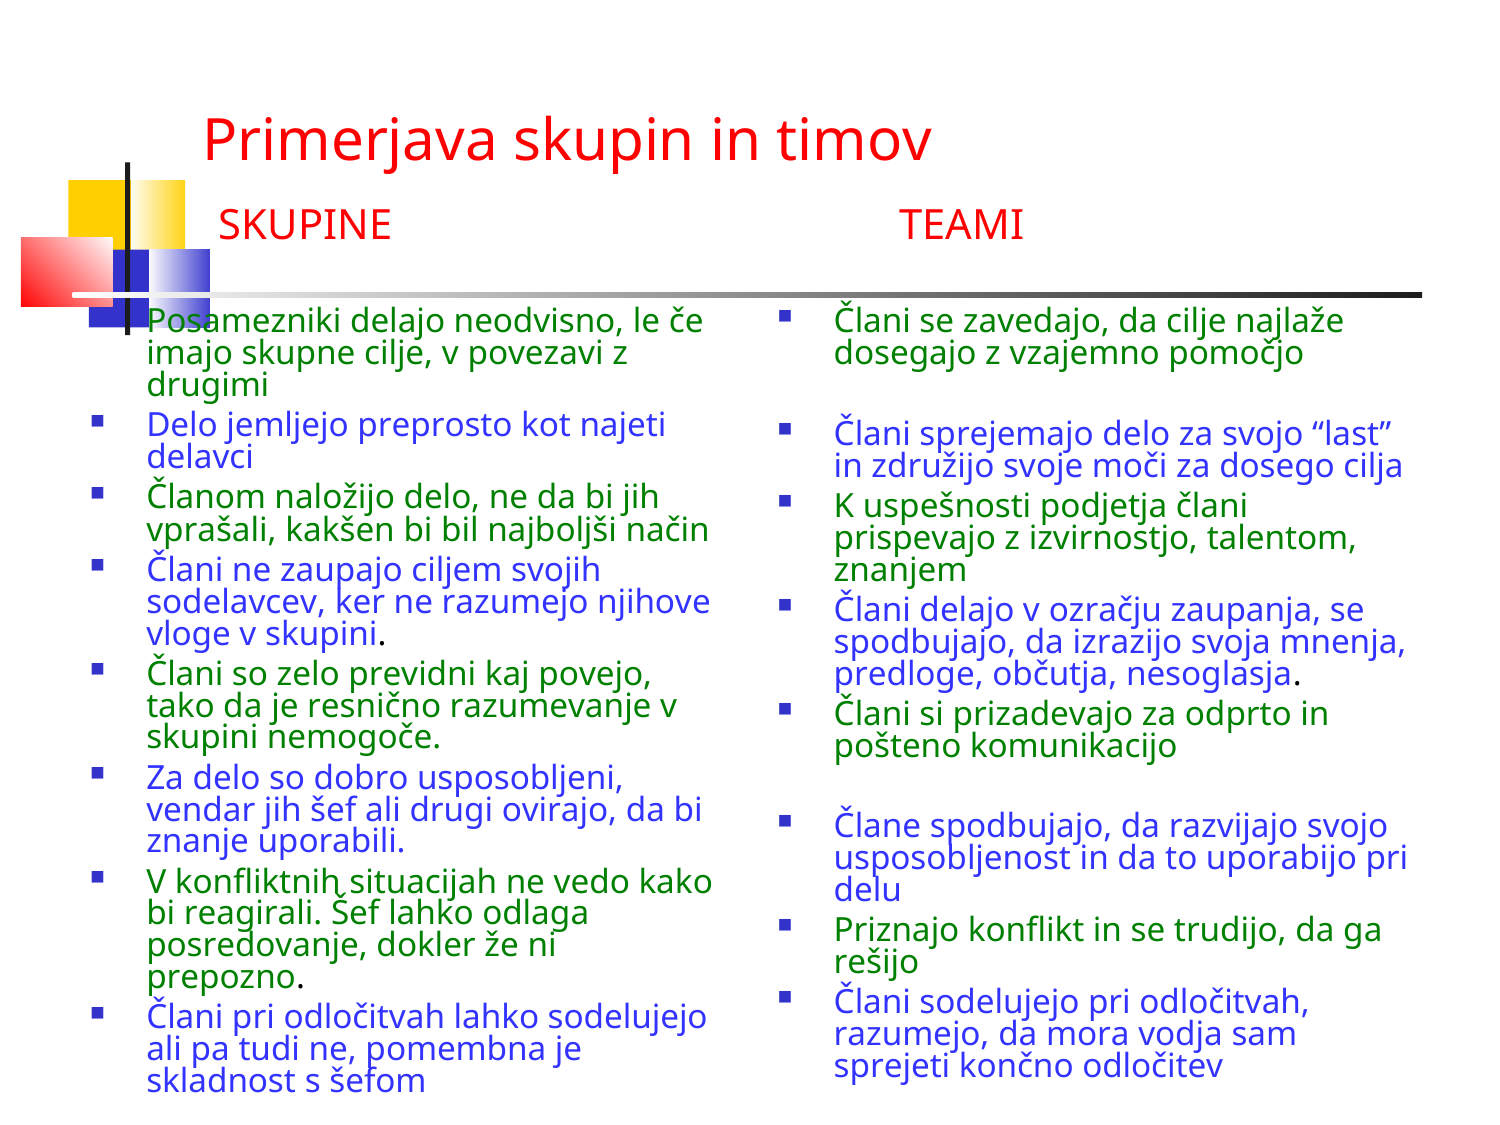

# Primerjava skupin in timov SKUPINE			 TEAMI
Posamezniki delajo neodvisno, le če imajo skupne cilje, v povezavi z drugimi
Delo jemljejo preprosto kot najeti delavci
Članom naložijo delo, ne da bi jih vprašali, kakšen bi bil najboljši način
Člani ne zaupajo ciljem svojih sodelavcev, ker ne razumejo njihove vloge v skupini.
Člani so zelo previdni kaj povejo, tako da je resnično razumevanje v skupini nemogoče.
Za delo so dobro usposobljeni, vendar jih šef ali drugi ovirajo, da bi znanje uporabili.
V konfliktnih situacijah ne vedo kako bi reagirali. Šef lahko odlaga posredovanje, dokler že ni prepozno.
Člani pri odločitvah lahko sodelujejo ali pa tudi ne, pomembna je skladnost s šefom
Člani se zavedajo, da cilje najlaže dosegajo z vzajemno pomočjo
Člani sprejemajo delo za svojo “last” in združijo svoje moči za dosego cilja
K uspešnosti podjetja člani prispevajo z izvirnostjo, talentom, znanjem
Člani delajo v ozračju zaupanja, se spodbujajo, da izrazijo svoja mnenja, predloge, občutja, nesoglasja.
Člani si prizadevajo za odprto in pošteno komunikacijo
Člane spodbujajo, da razvijajo svojo usposobljenost in da to uporabijo pri delu
Priznajo konflikt in se trudijo, da ga rešijo
Člani sodelujejo pri odločitvah, razumejo, da mora vodja sam sprejeti končno odločitev